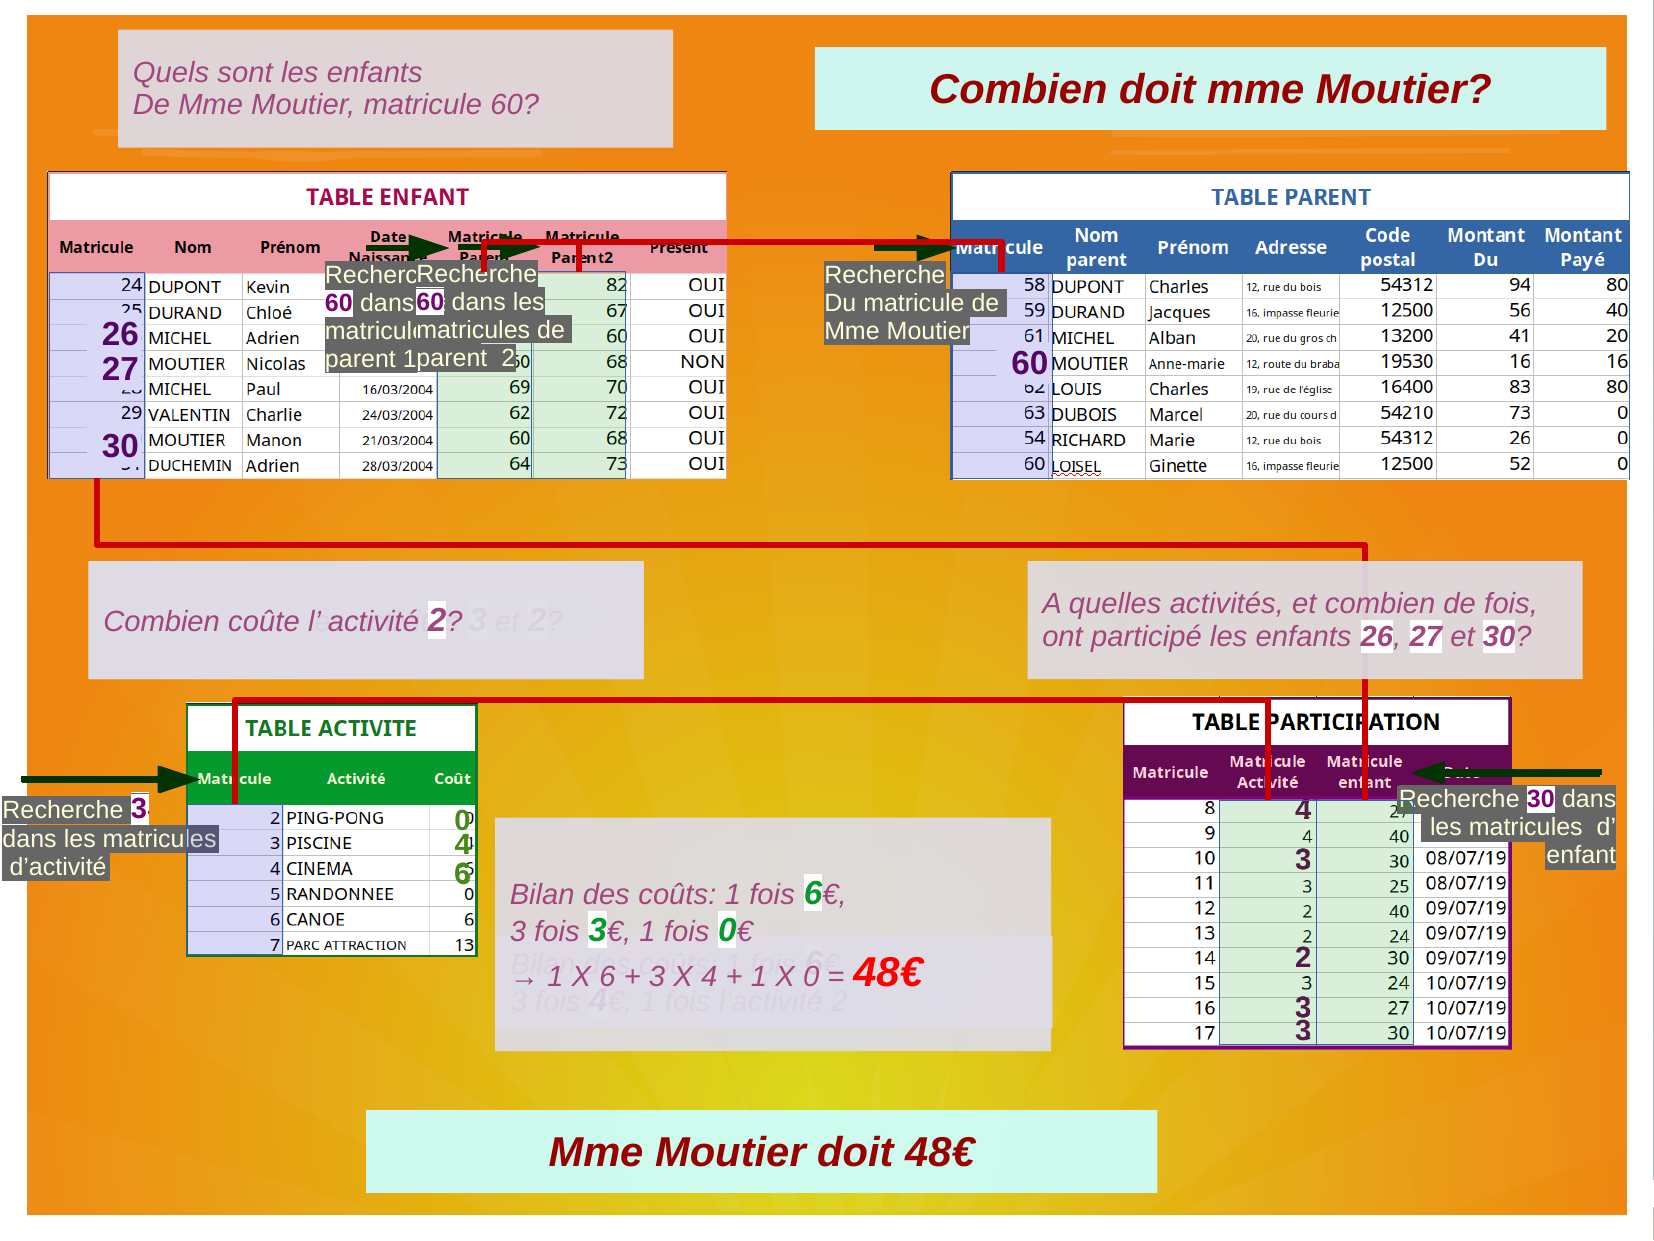

Quels sont les enfants
De Mme Moutier, matricule 60?
Combien doit mme Moutier?
Recherche
60 dans les
matricules de
parent 2
Recherche
60 dans les
matricules de
parent 1
Recherche
Du matricule de
Mme Moutier
26
60
27
30
Combien coûte les activités 4, 3 et 2?
Combien coûte les activités 3 et 2?
Combien coûte l’ activité 2?
A quelles activités, et combien de fois,
ont participé les enfants 26, 27 et 30?
Recherche 26 dans
 les matricules d’
enfant
Recherche 30 dans
 les matricules d’
enfant
Recherche 27 dans
 les matricules d’
enfant
Recherche 3
dans les matricules
 d’activité
Recherche 2
dans les matricules
 d’activité
Recherche 4
dans les matricules
 d’activité
4
3
Bilan des activités: 1 fois l’activité 4,
3 fois l’activité 3, 1 fois l’activité 2
2
3
3
4
3
Bilan des activités: 1 fois l’activité 4,
2 fois l’activité 3
3
4
3
Bilan des activités: 1 fois l’activité 4,
2 fois l’activité 3, 1 fois l’activité 2
2
3
4
Bilan des activités: 1 fois l’activité 4
4
Bilan des activités: 1 fois l’activité 4,
1 fois l’activité 3
3
0
Bilan des coûts: 1 fois 6€,
3 fois 3€, 1 fois 0€
→ 1 X 6 + 3 X 4 + 1 X 0 = 48€
4
6
4
6
Bilan des coûts: 1 fois 6€,
3 fois 4€, 1 fois l’activité 2
6
Bilan des coûts: 1 fois 6€,
3 fois l’activité 3, 1 fois l’activité 2
Mme Moutier doit 48€